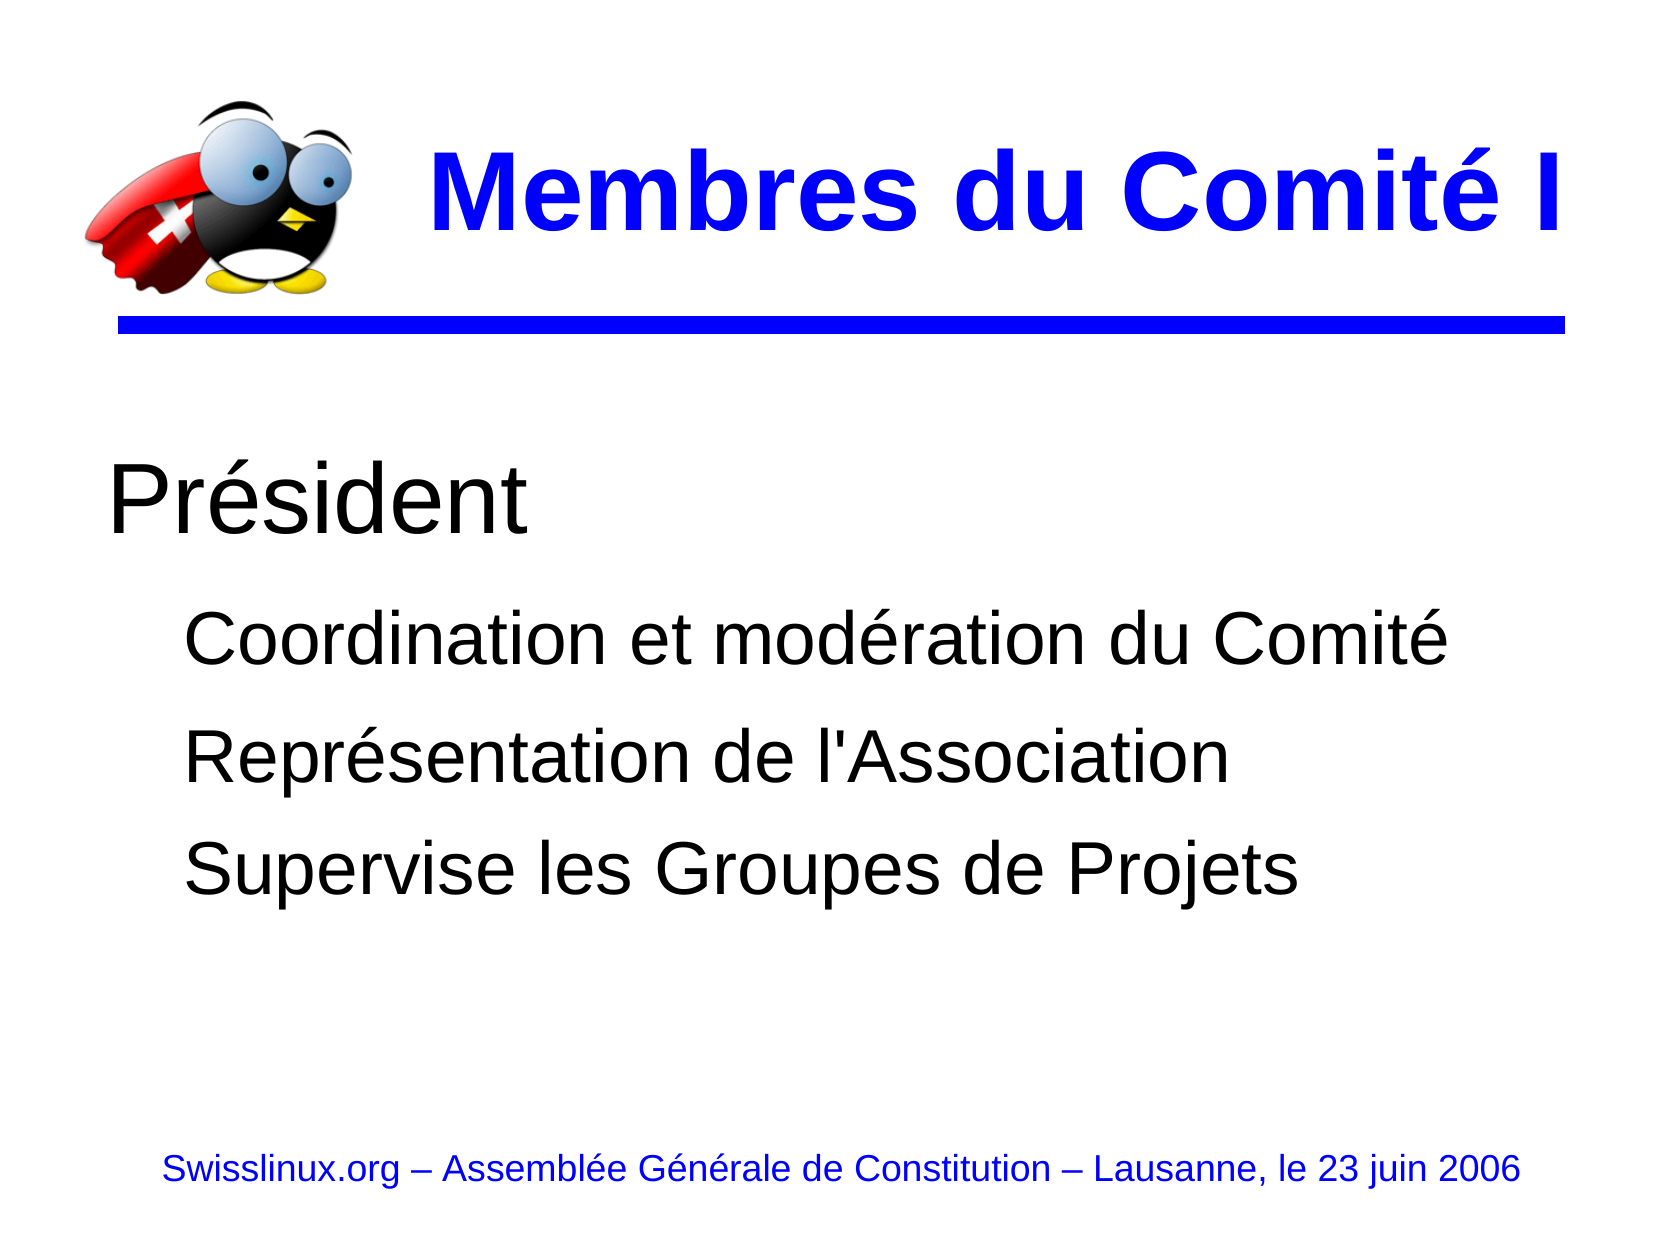

# Membres du Comité I
Président
Coordination et modération du Comité
Représentation de l'Association
Supervise les Groupes de Projets
Swisslinux.org – Assemblée Générale de Constitution – Lausanne, le 23 juin 2006